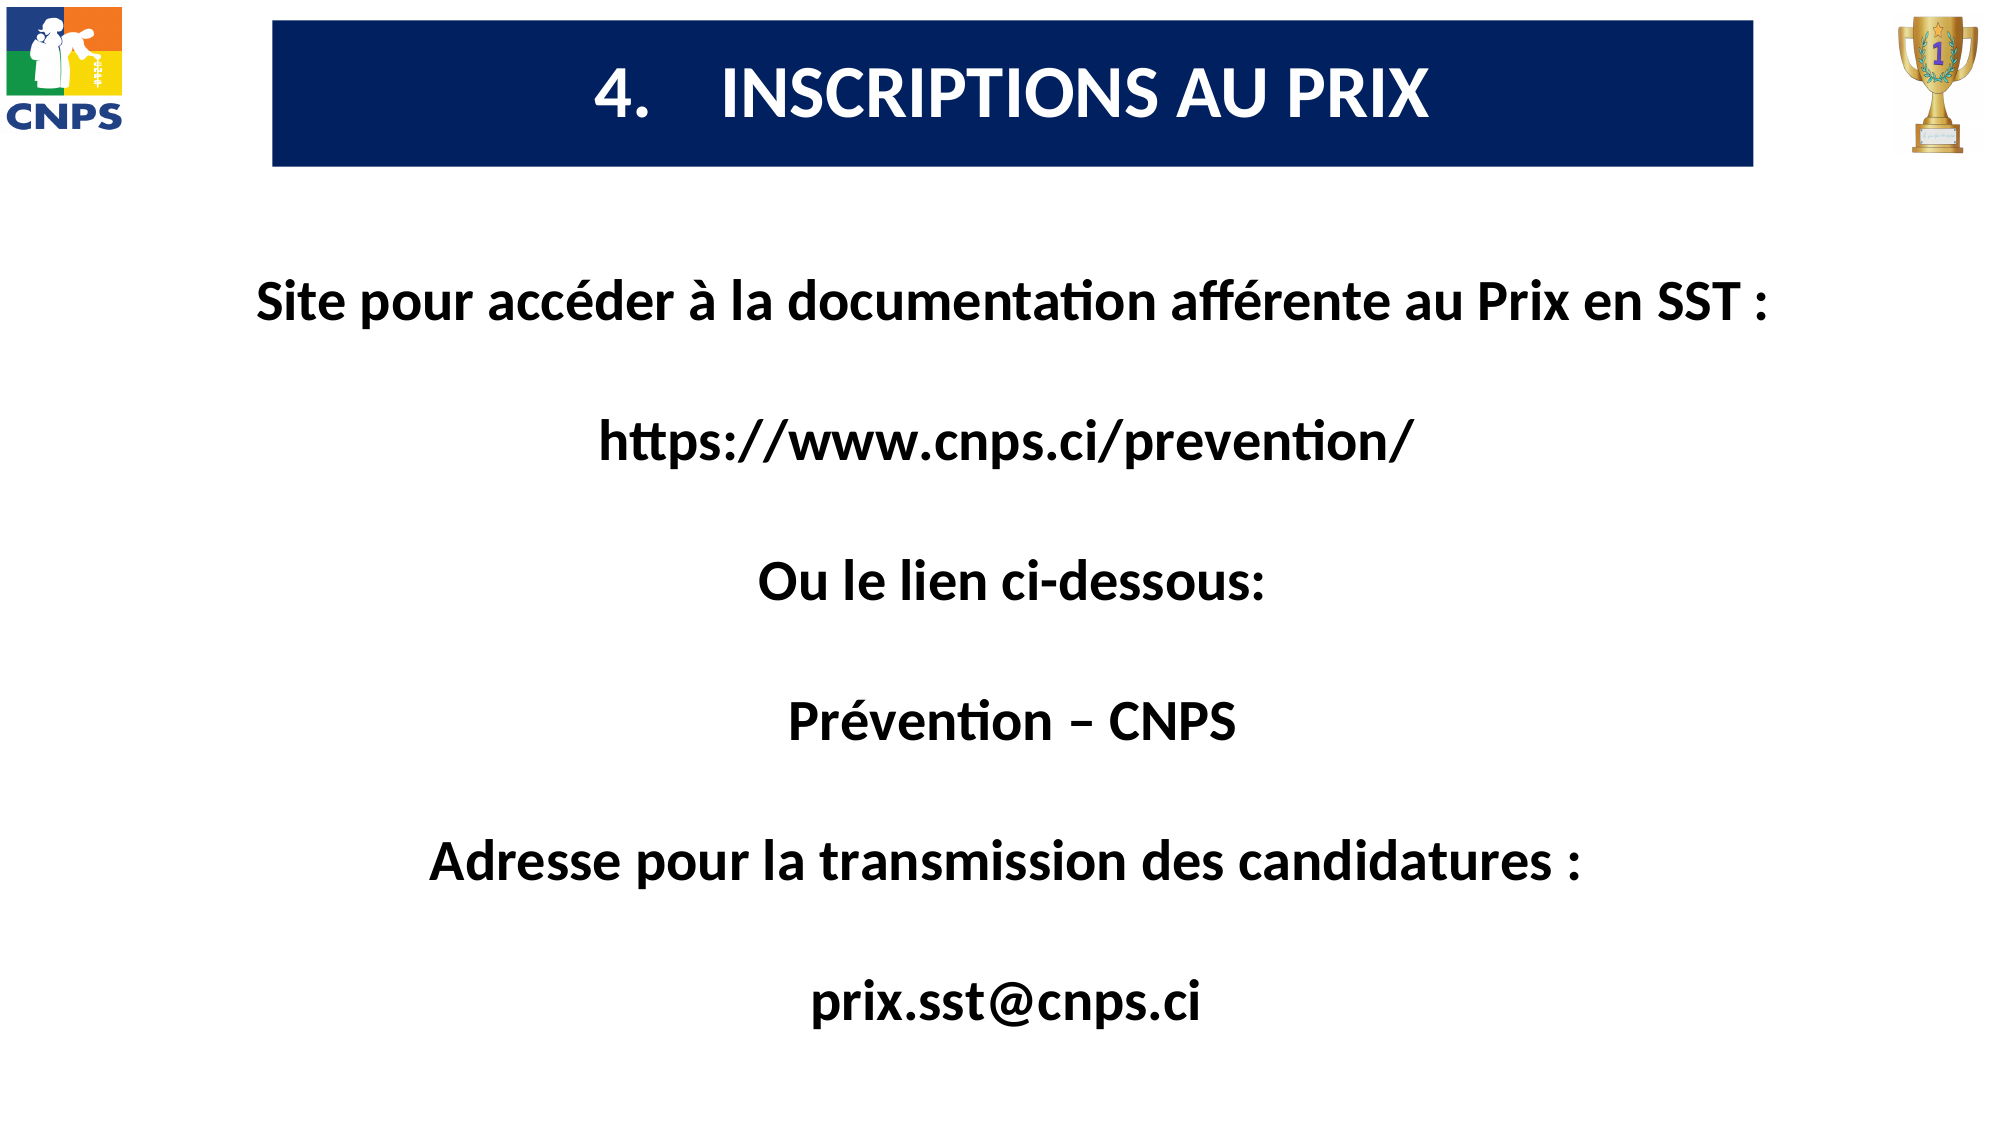

# 4. INSCRIPTIONS AU PRIX
Site pour accéder à la documentation afférente au Prix en SST :
https://www.cnps.ci/prevention/
Ou le lien ci-dessous:
Prévention – CNPS
Adresse pour la transmission des candidatures :
prix.sst@cnps.ci